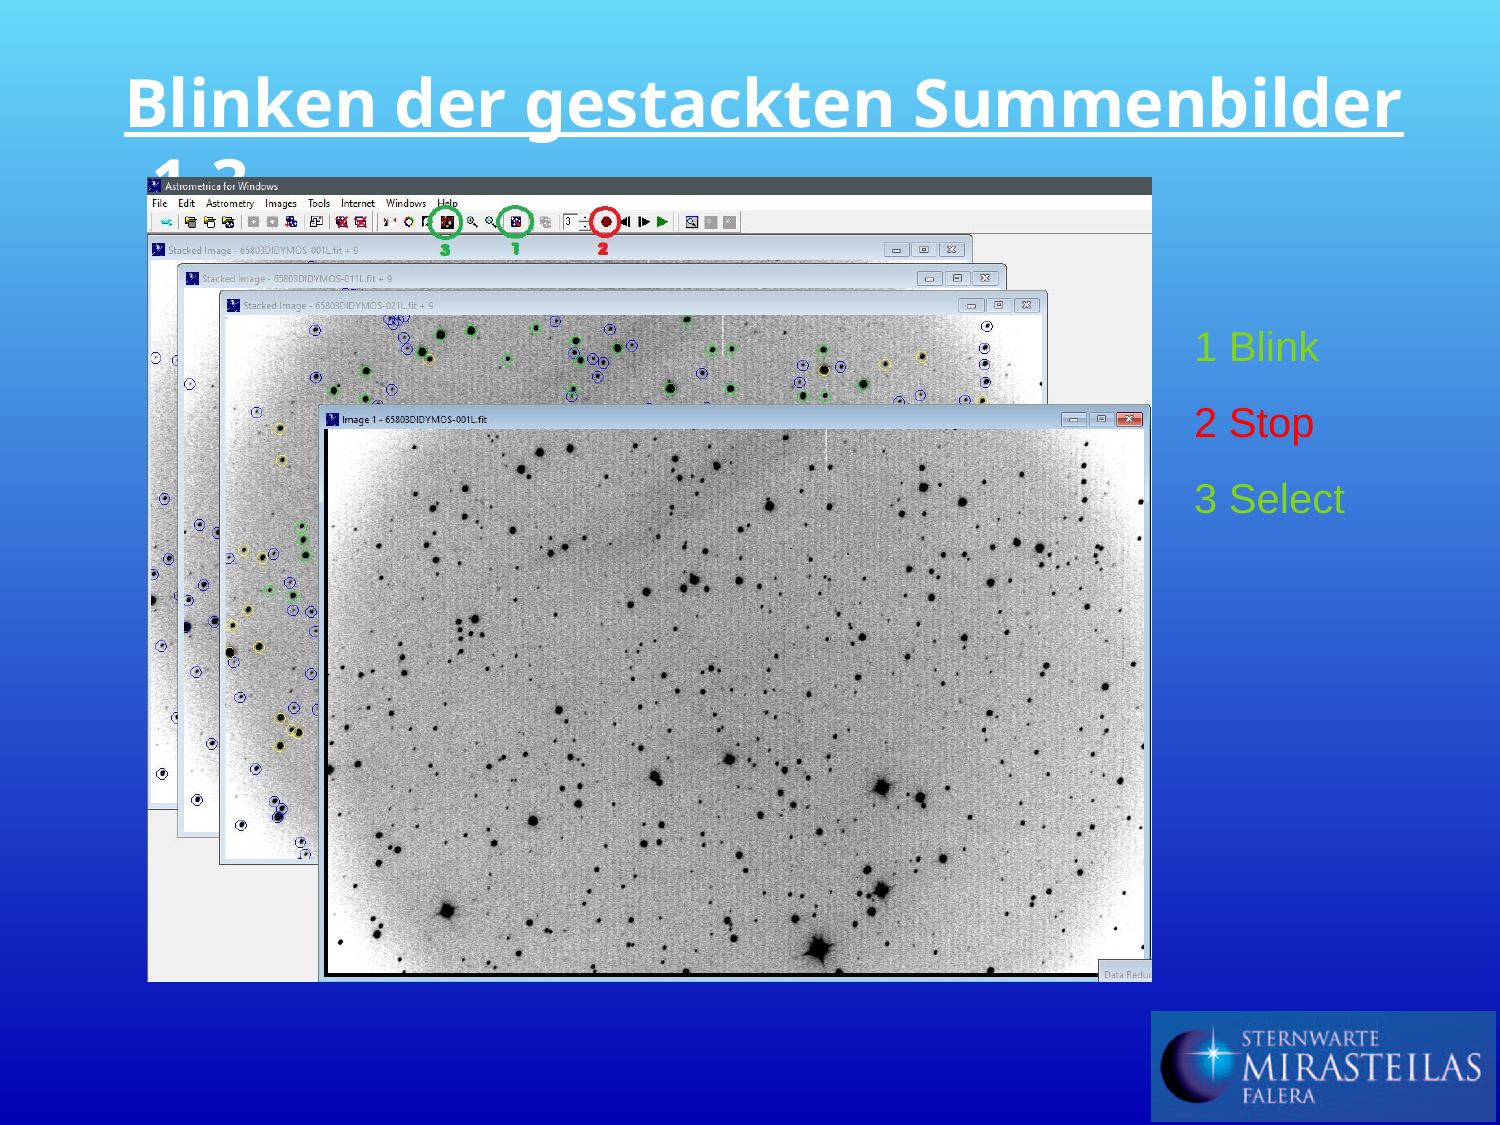

Blinken der gestackten Summenbilder 1-3
											1 Blink
											2 Stop
											3 Select
 Video über die Positionsänderung (mit Handy)